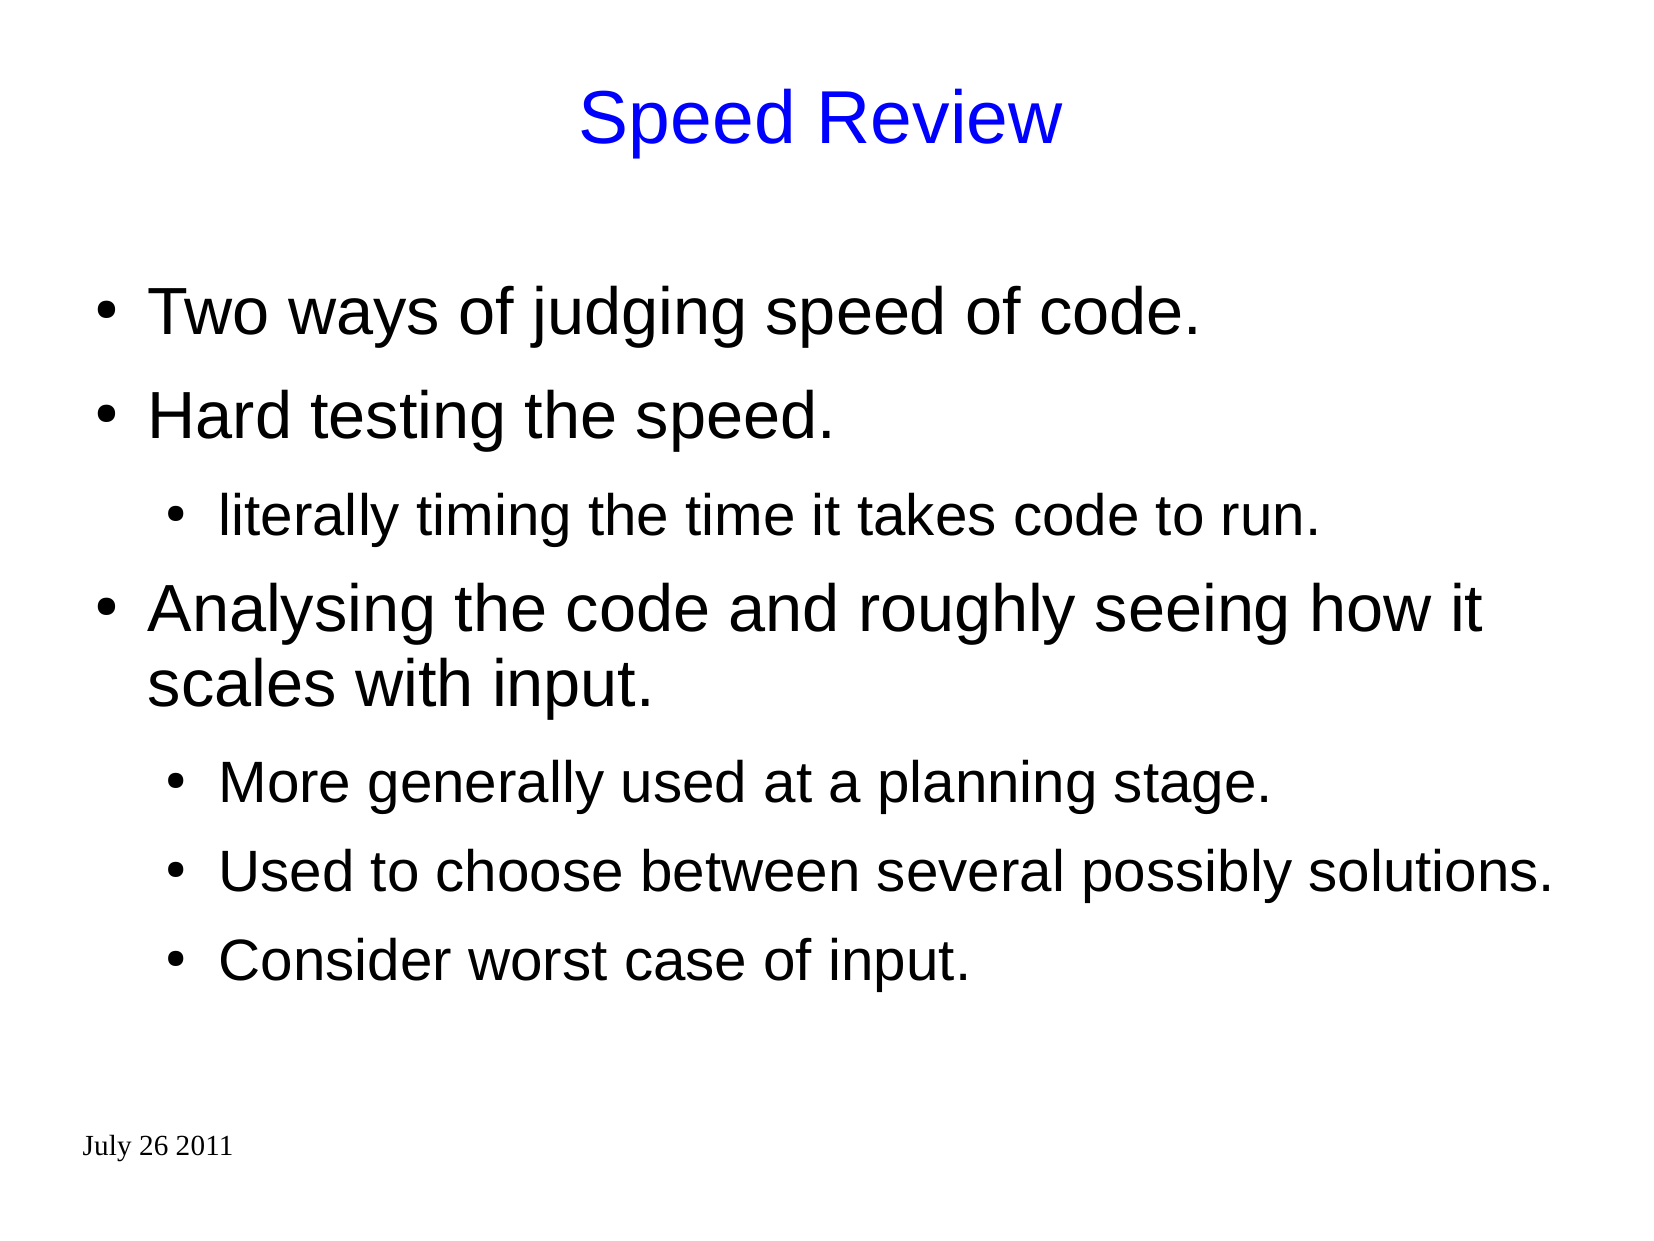

# Speed Review
Two ways of judging speed of code.
Hard testing the speed.
literally timing the time it takes code to run.
Analysing the code and roughly seeing how it scales with input.
More generally used at a planning stage.
Used to choose between several possibly solutions.
Consider worst case of input.
July 26 2011